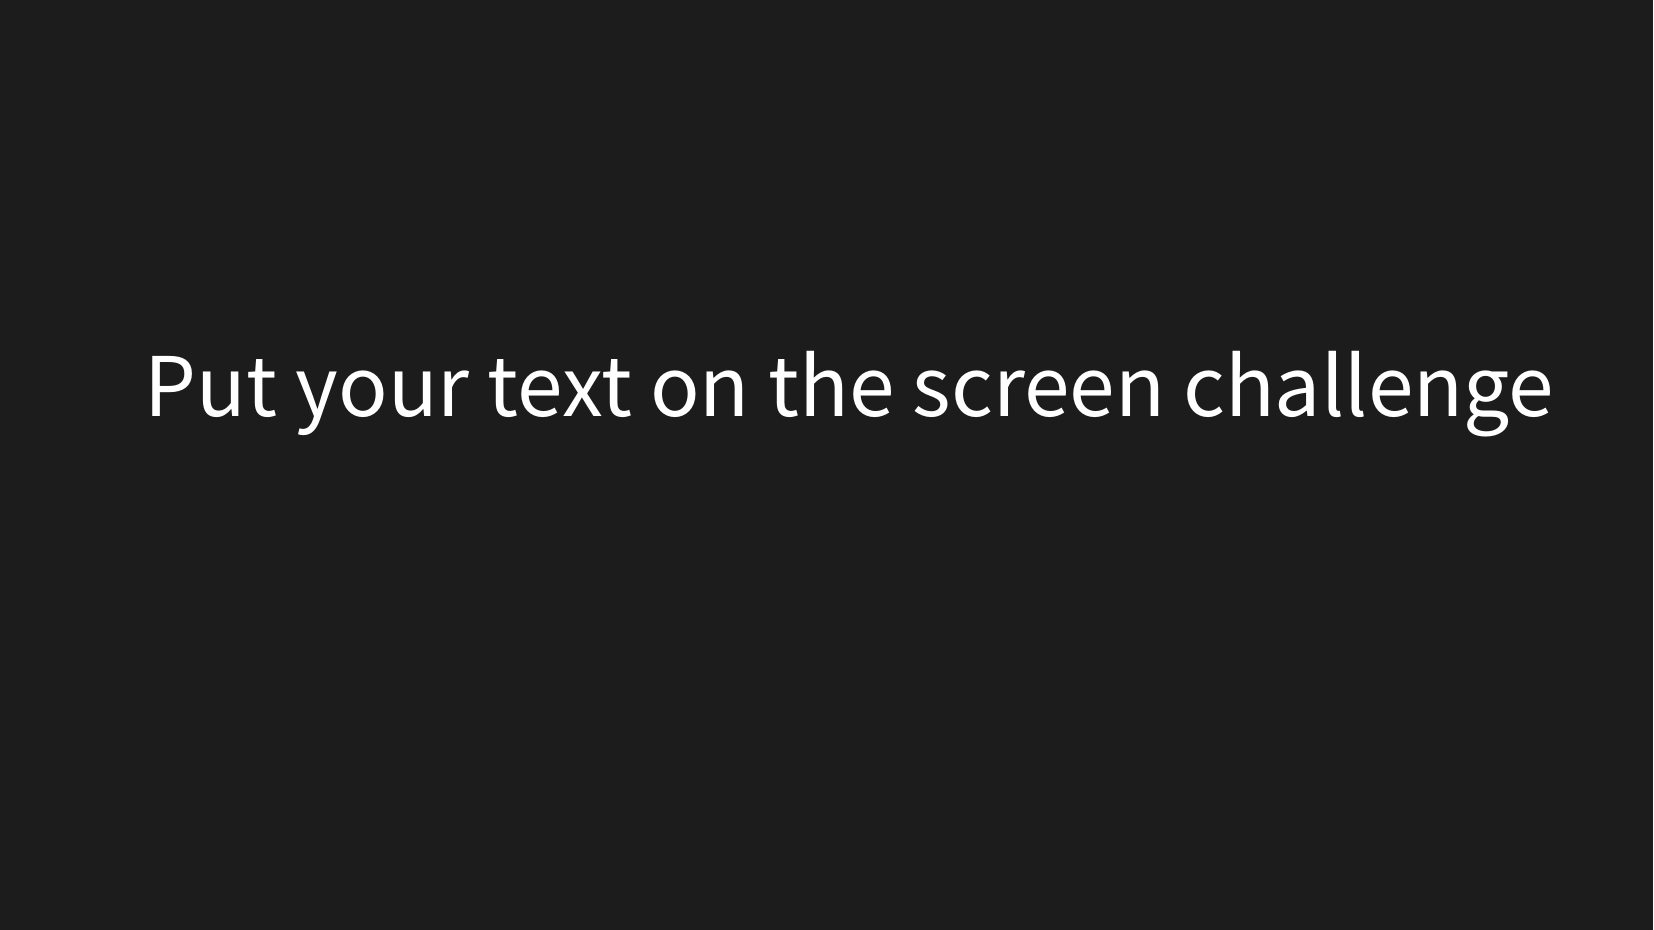

# Put your text on the screen challenge